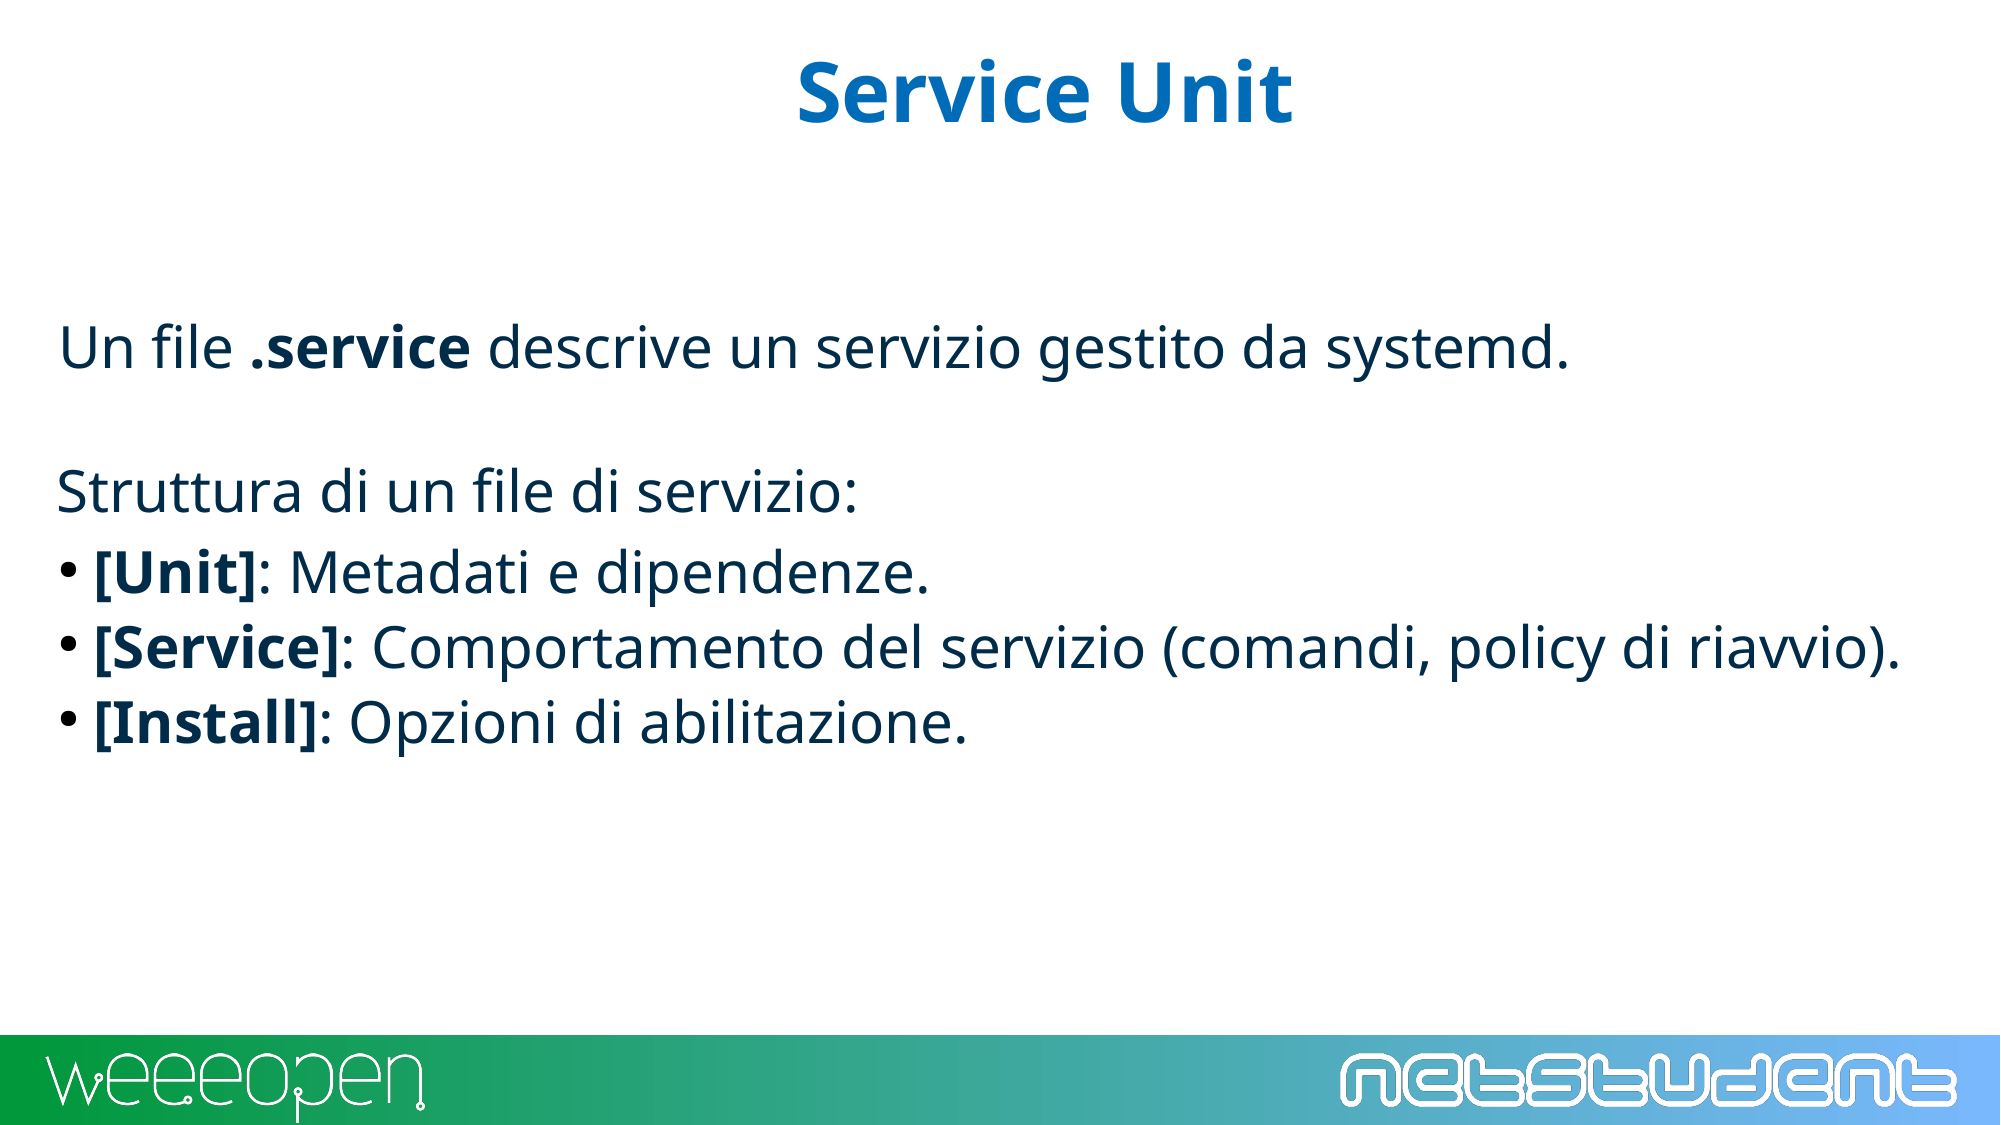

Service Unit
Un file .service descrive un servizio gestito da systemd.
Struttura di un file di servizio:
[Unit]: Metadati e dipendenze.
[Service]: Comportamento del servizio (comandi, policy di riavvio).
[Install]: Opzioni di abilitazione.